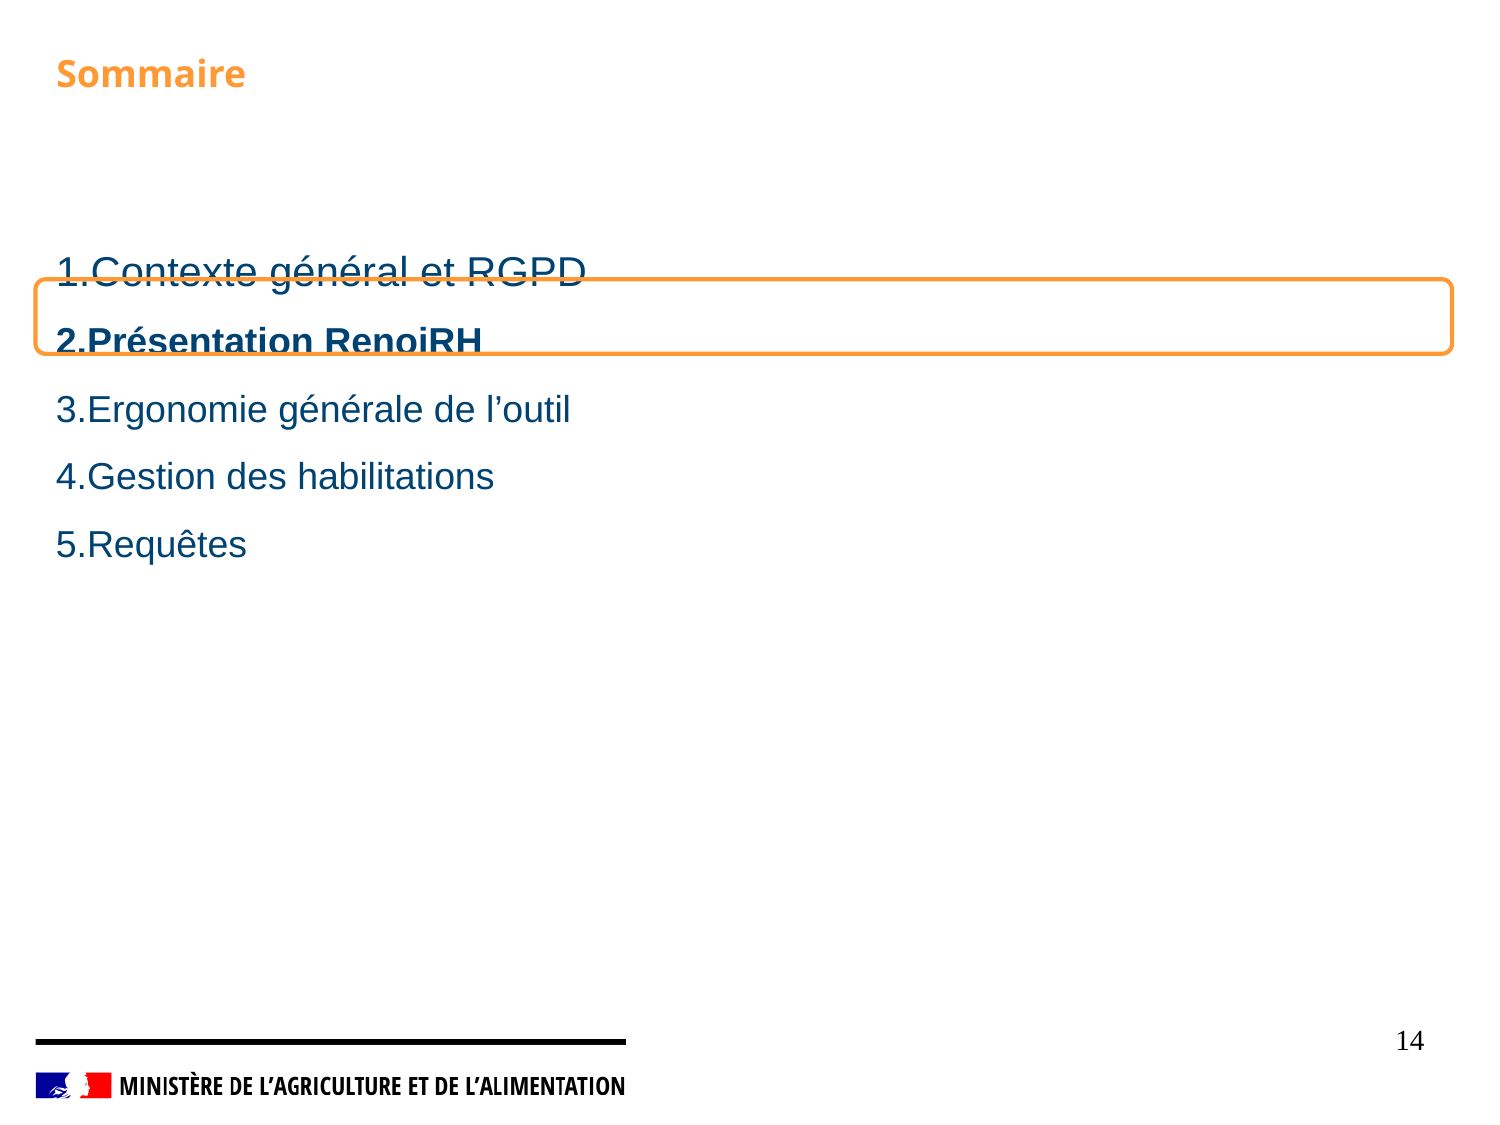

Sommaire
Contexte général et RGPD
Présentation RenoiRH
Ergonomie générale de l’outil
Gestion des habilitations
Requêtes